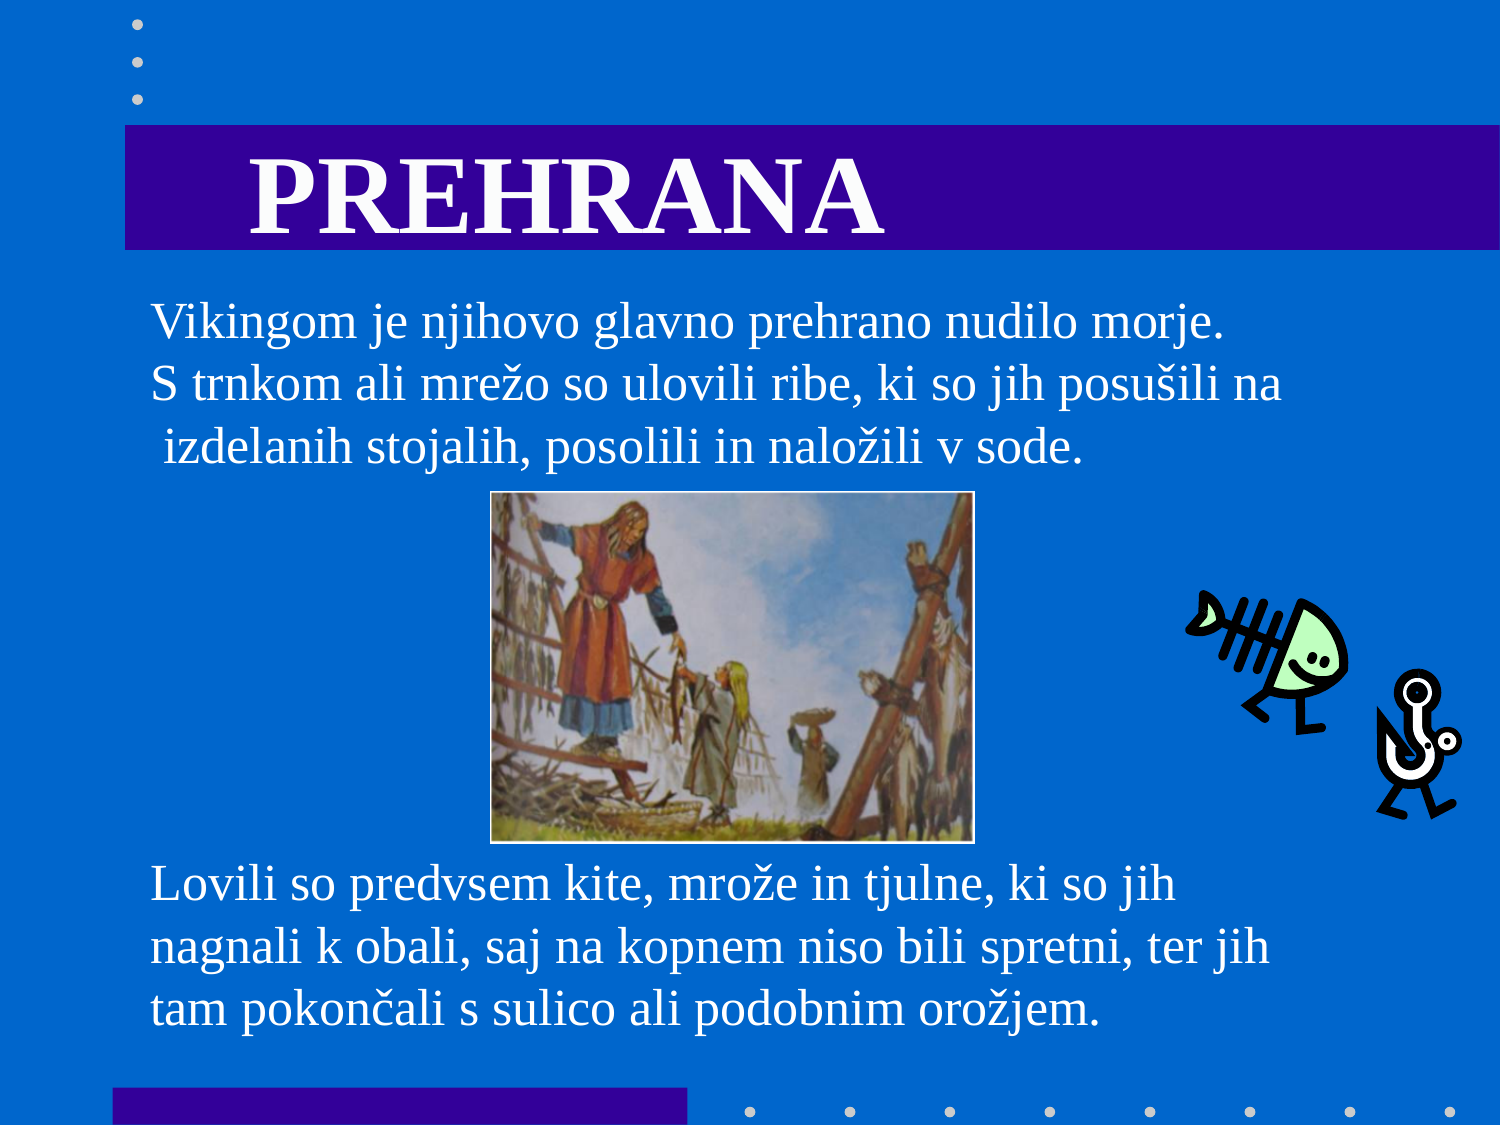

PREHRANA
Vikingom je njihovo glavno prehrano nudilo morje.
S trnkom ali mrežo so ulovili ribe, ki so jih posušili na izdelanih stojalih, posolili in naložili v sode.
Lovili so predvsem kite, mrože in tjulne, ki so jih nagnali k obali, saj na kopnem niso bili spretni, ter jih tam pokončali s sulico ali podobnim orožjem.